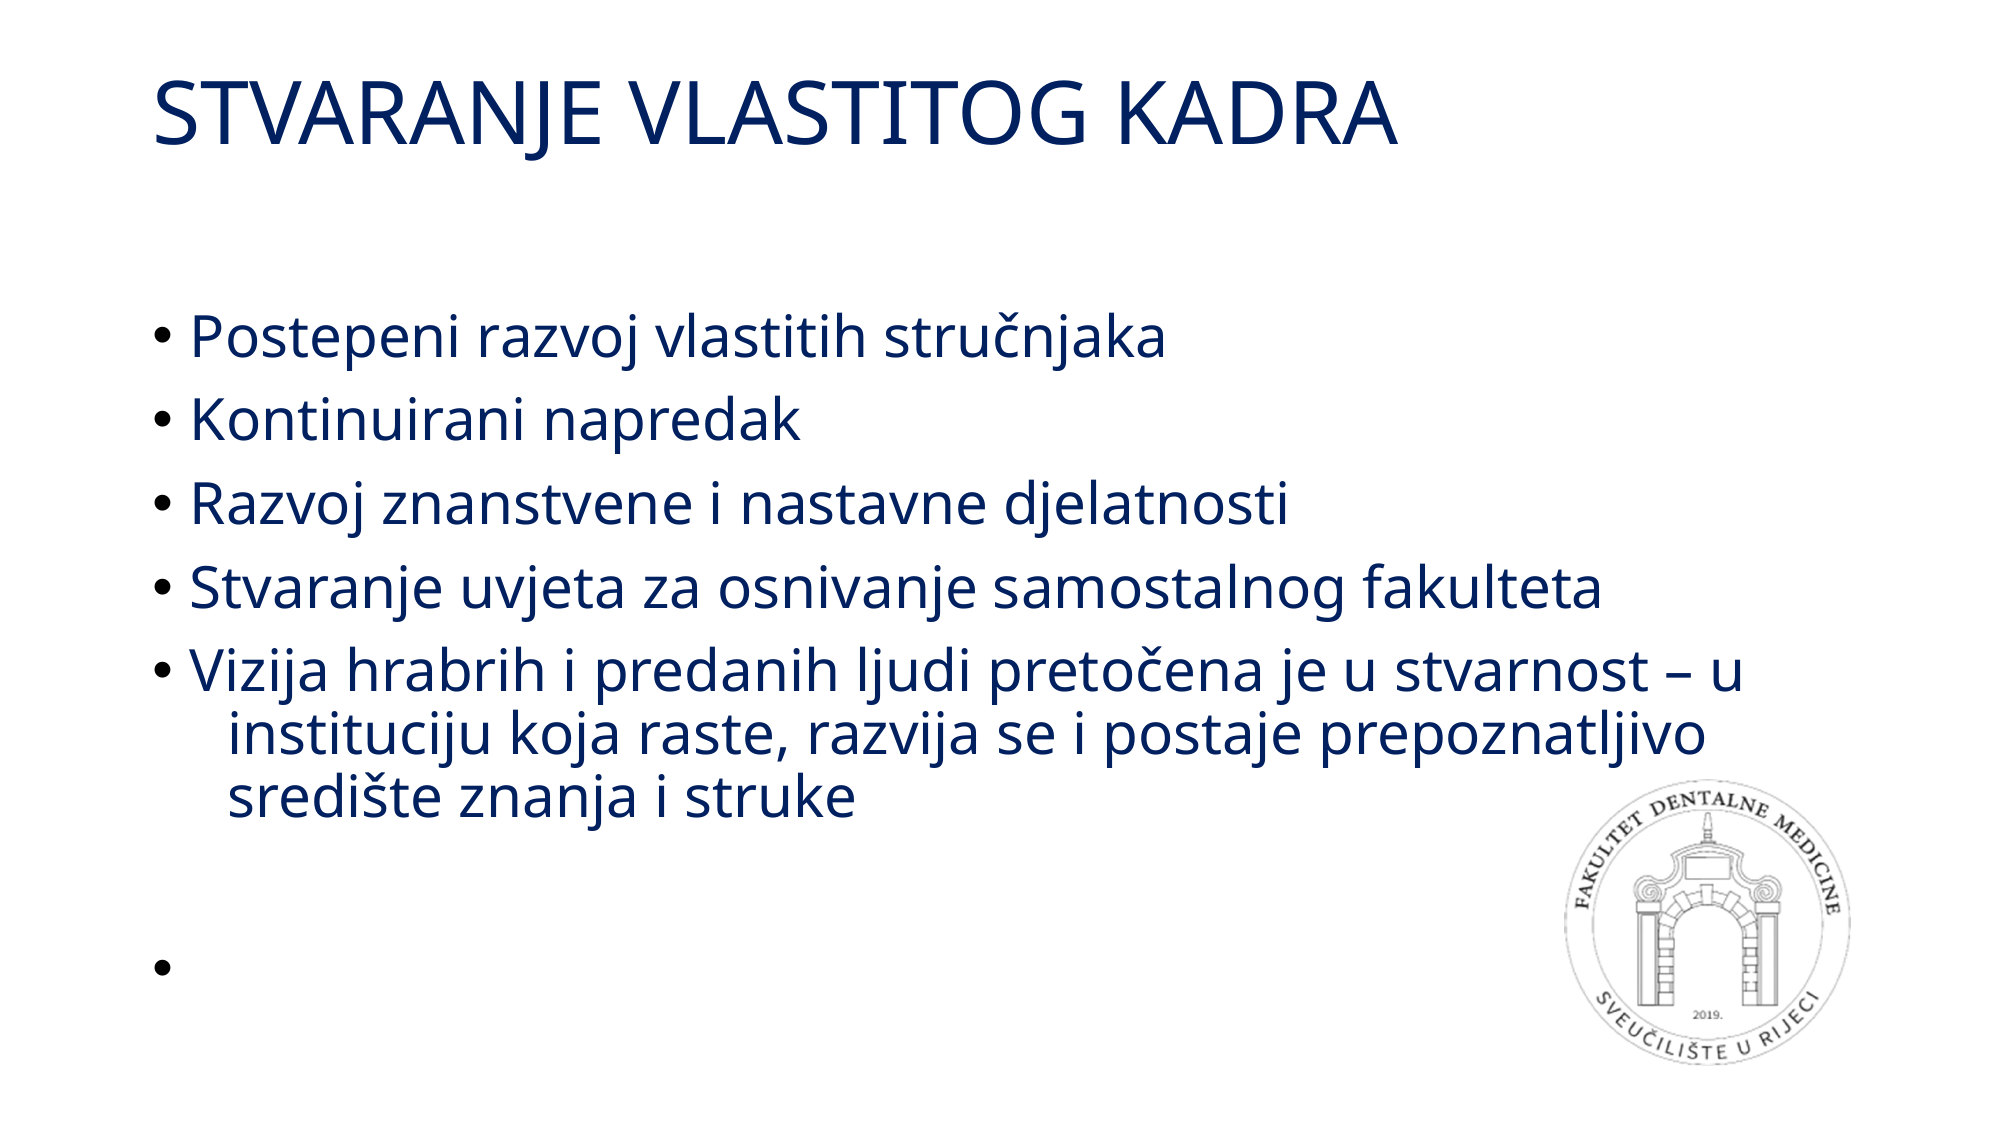

# STVARANJE VLASTITOG KADRA
Postepeni razvoj vlastitih stručnjaka
Kontinuirani napredak
Razvoj znanstvene i nastavne djelatnosti
Stvaranje uvjeta za osnivanje samostalnog fakulteta
Vizija hrabrih i predanih ljudi pretočena je u stvarnost – u instituciju koja raste, razvija se i postaje prepoznatljivo središte znanja i struke